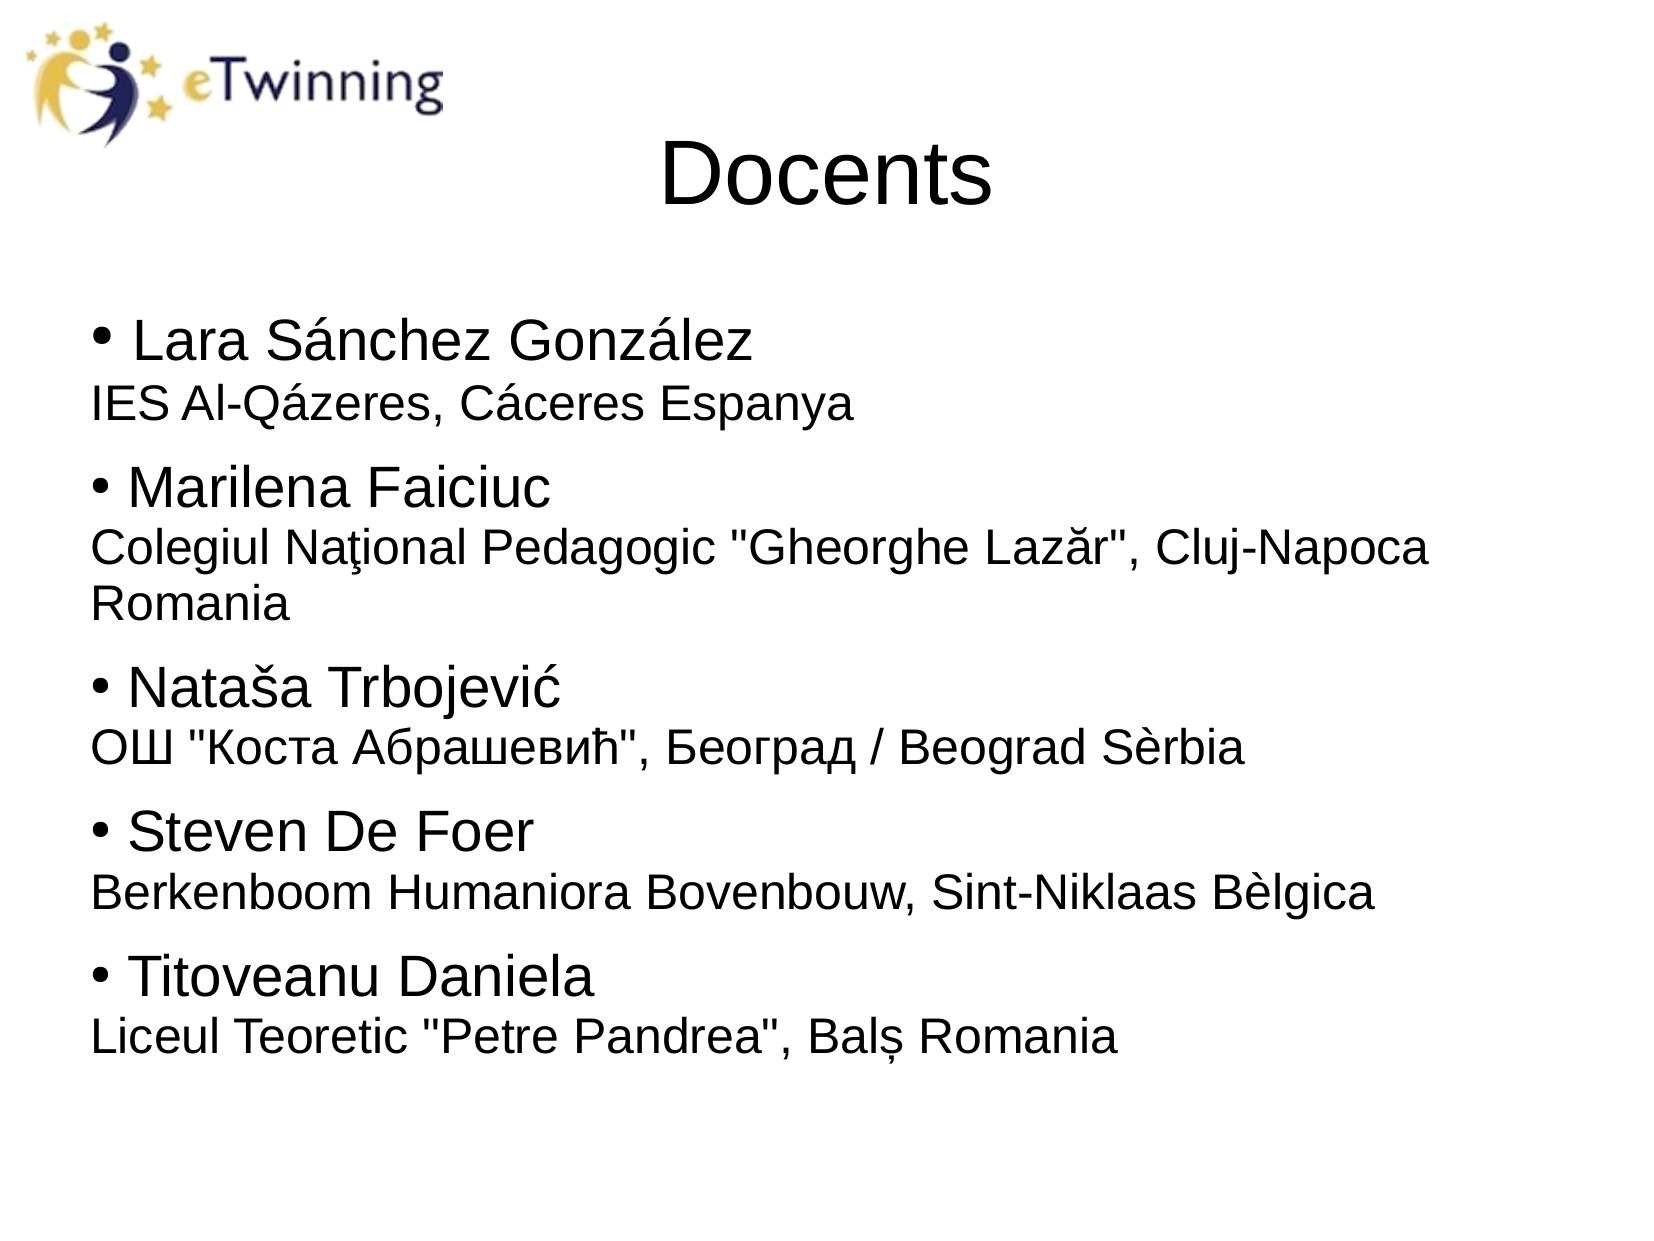

# Docents
 Lara Sánchez González
IES Al-Qázeres, Cáceres Espanya
 Marilena Faiciuc
Colegiul Naţional Pedagogic "Gheorghe Lazăr", Cluj-Napoca Romania
 Nataša Trbojević
ОШ "Коста Абрашевић", Београд / Beograd Sèrbia
 Steven De Foer
Berkenboom Humaniora Bovenbouw, Sint-Niklaas Bèlgica
 Titoveanu Daniela
Liceul Teoretic "Petre Pandrea", Balș Romania